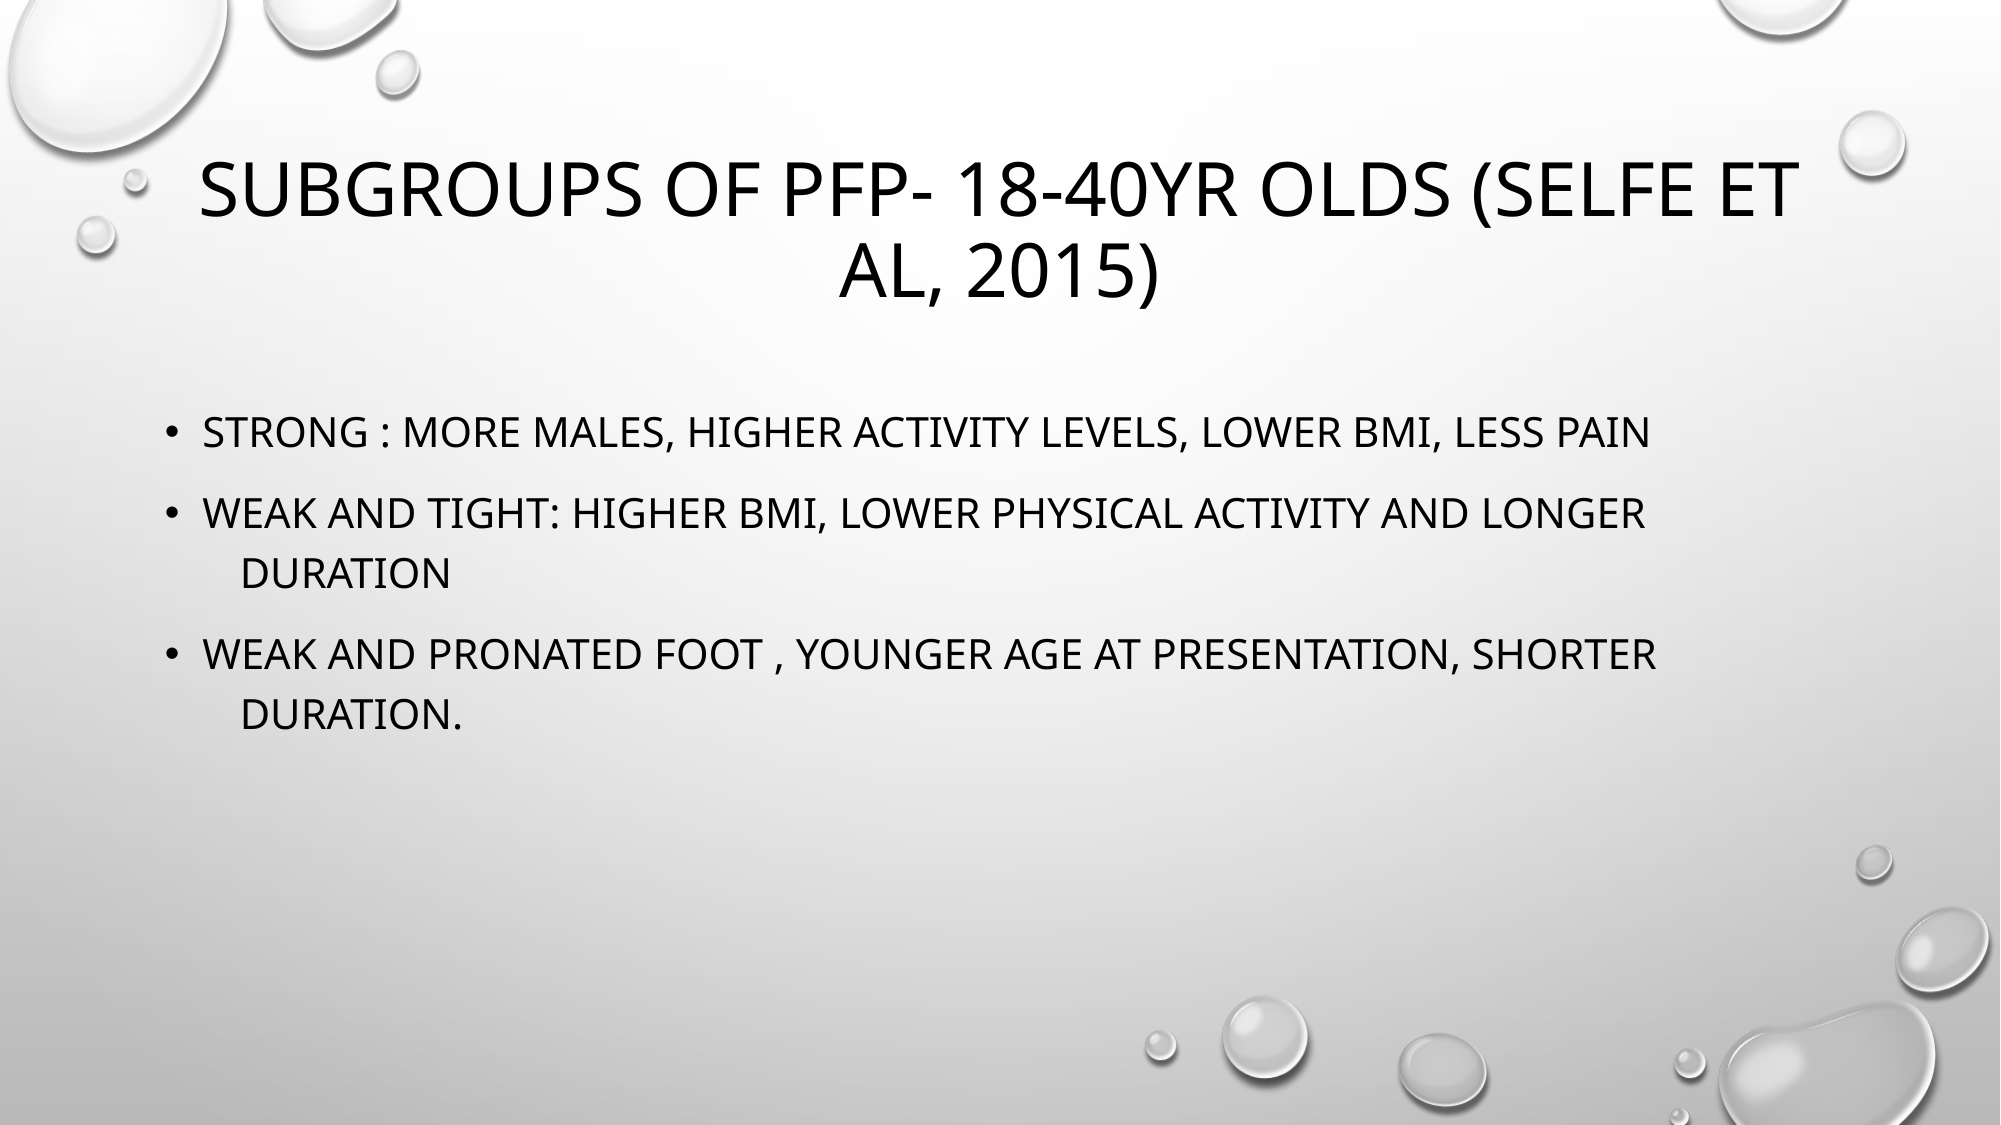

# Subgroups of PFP- 18-40yr olds (Selfe et al, 2015)
Strong : more males, higher activity levels, lower BMI, less pain
Weak and tight: higher BMI, lower physical activity and longer duration
Weak and pronated foot , younger age at presentation, shorter duration.